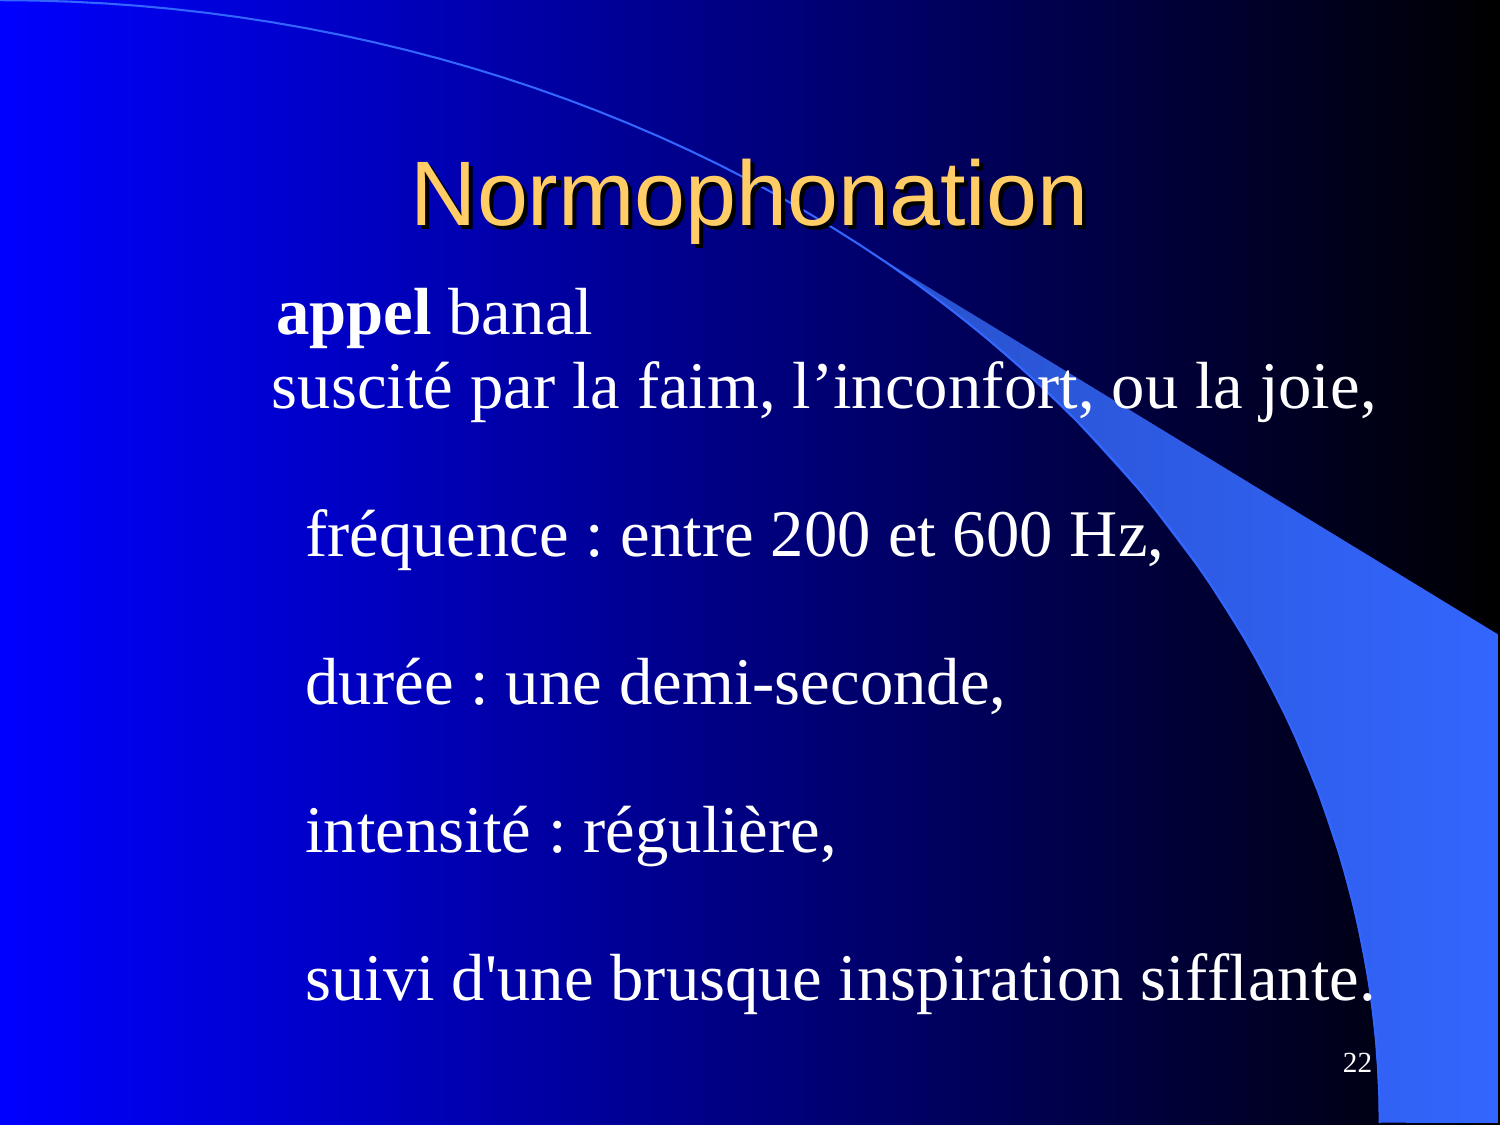

# Normophonation
 appel banal
 suscité par la faim, l’inconfort, ou la joie,
 fréquence : entre 200 et 600 Hz,
 durée : une demi-seconde,
 intensité : régulière,
 suivi d'une brusque inspiration sifflante.
22